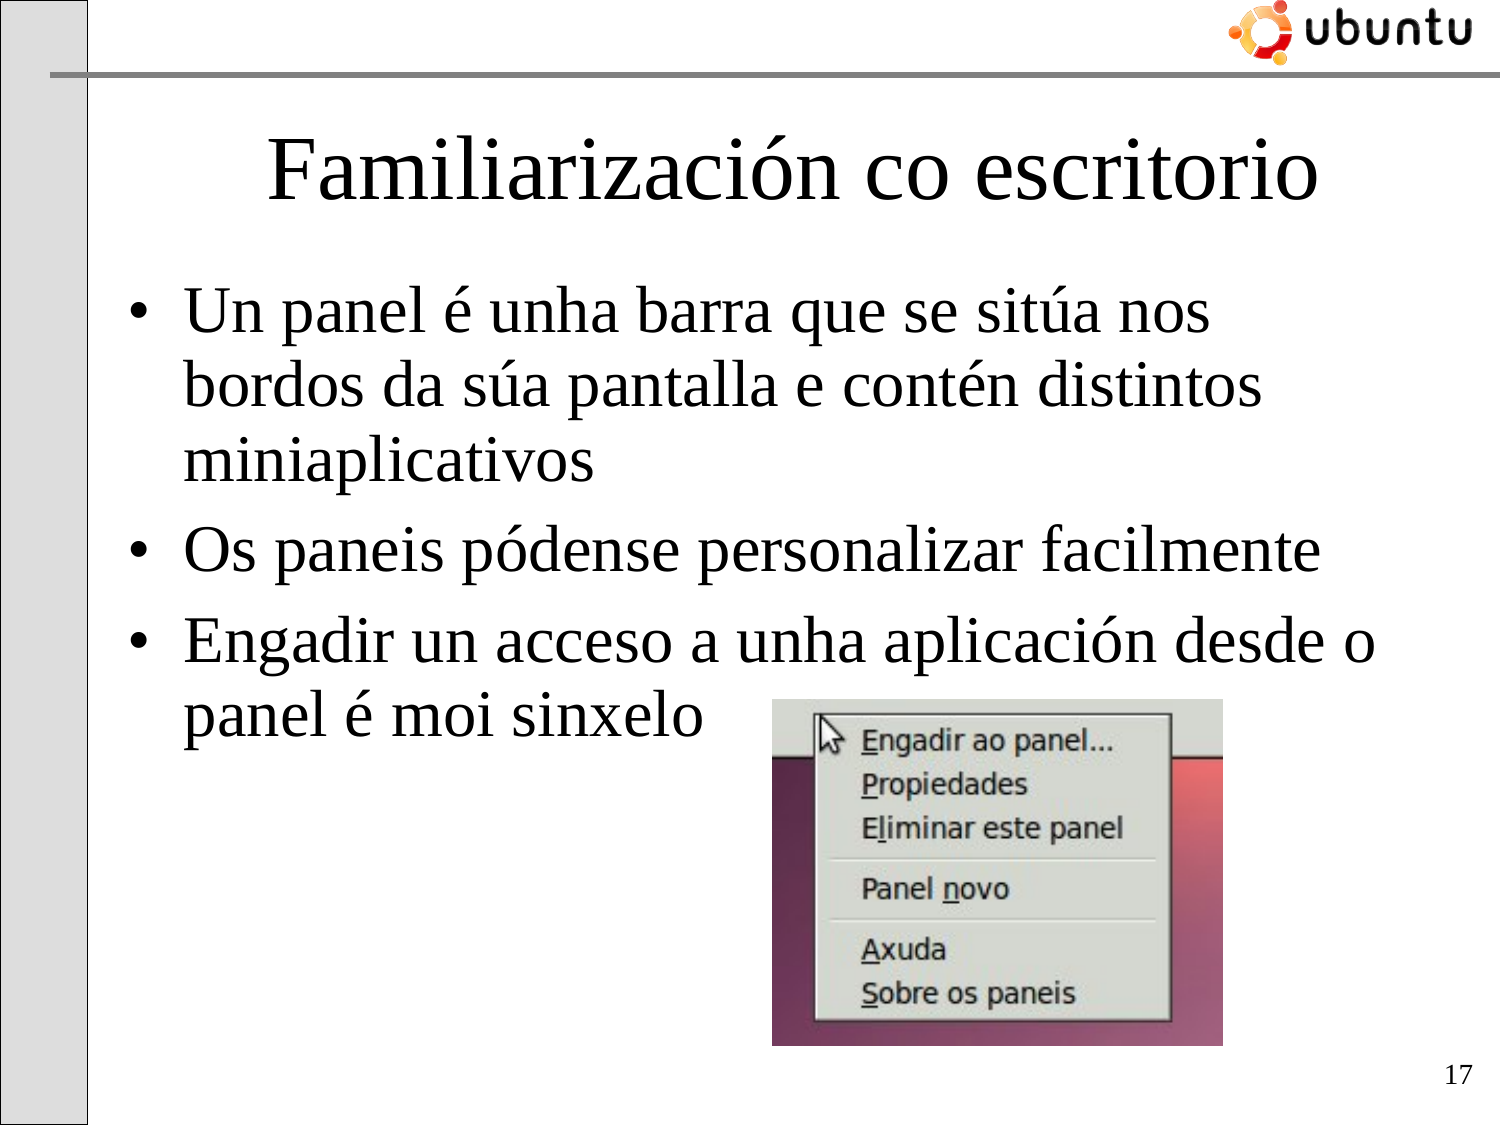

# Familiarización co escritorio
Un panel é unha barra que se sitúa nos bordos da súa pantalla e contén distintos miniaplicativos
Os paneis pódense personalizar facilmente
Engadir un acceso a unha aplicación desde o panel é moi sinxelo
17